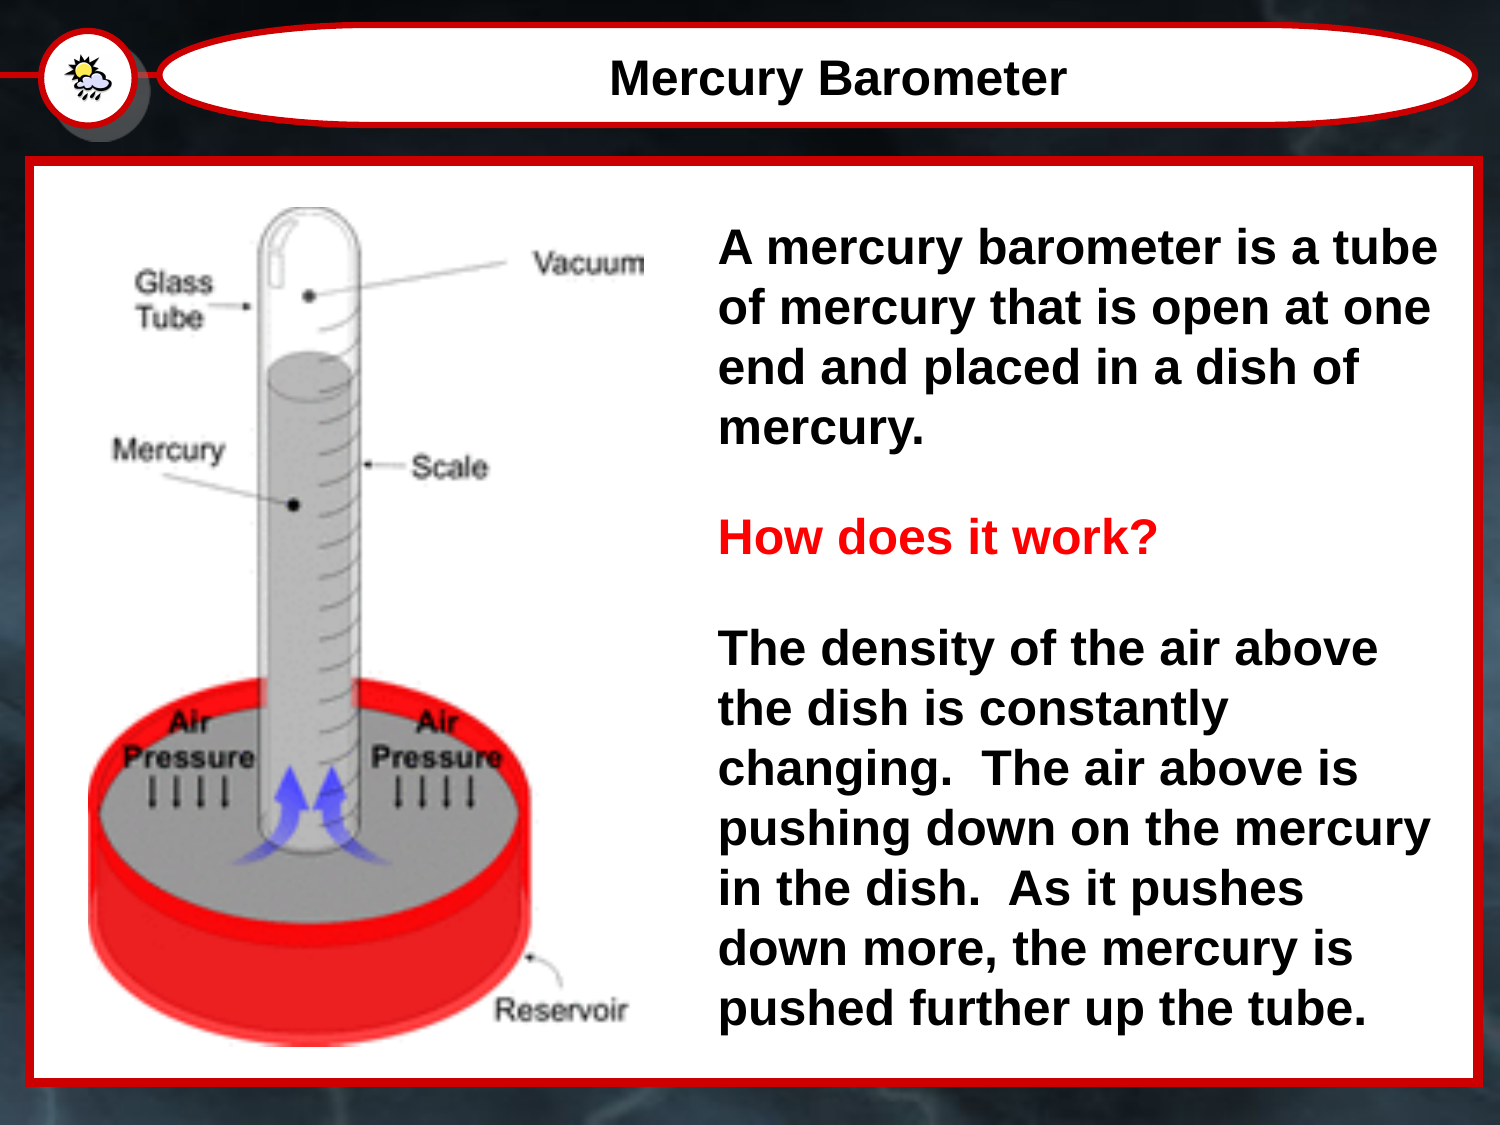

Mercury Barometer
A mercury barometer is a tube of mercury that is open at one end and placed in a dish of mercury.
How does it work?
The density of the air above the dish is constantly changing. The air above is pushing down on the mercury in the dish. As it pushes down more, the mercury is pushed further up the tube.